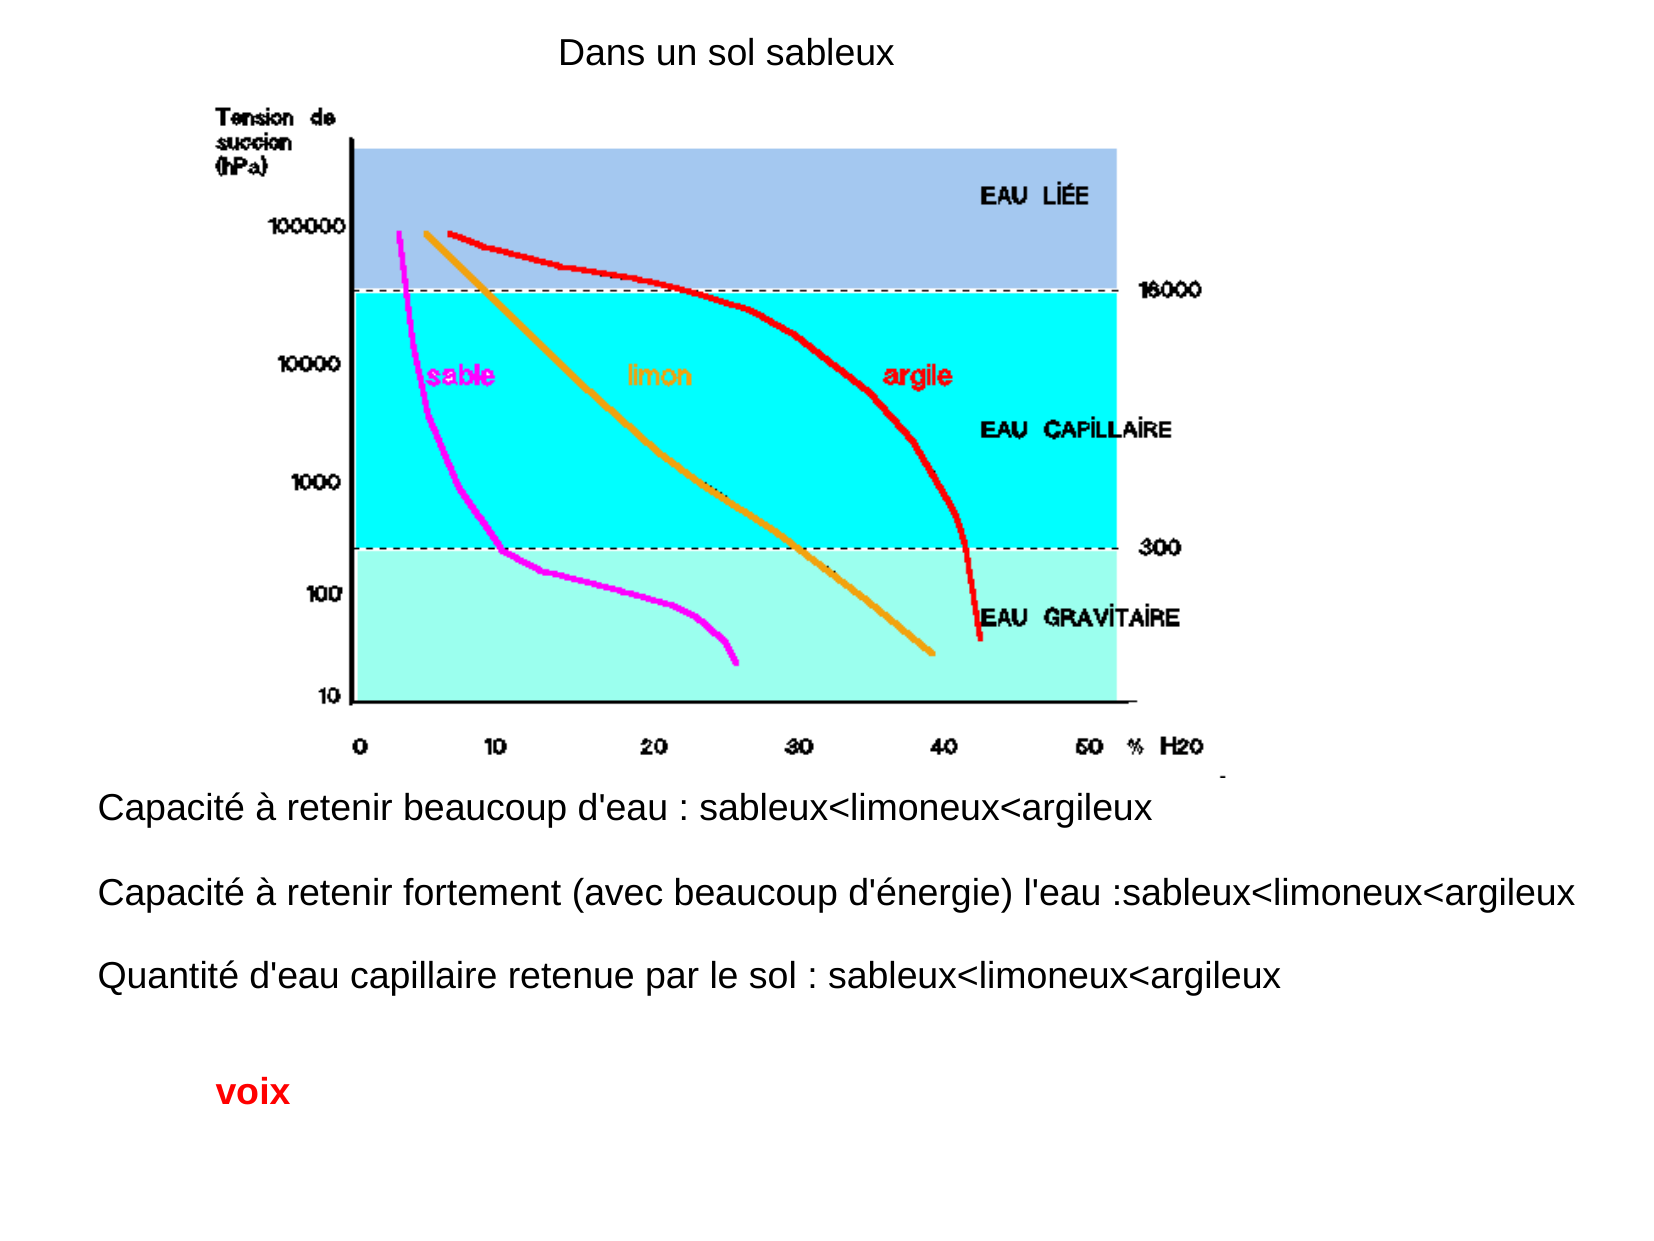

Dans un sol sableux
Capacité à retenir beaucoup d'eau : sableux<limoneux<argileux
Capacité à retenir fortement (avec beaucoup d'énergie) l'eau :sableux<limoneux<argileux
Quantité d'eau capillaire retenue par le sol : sableux<limoneux<argileux
voix